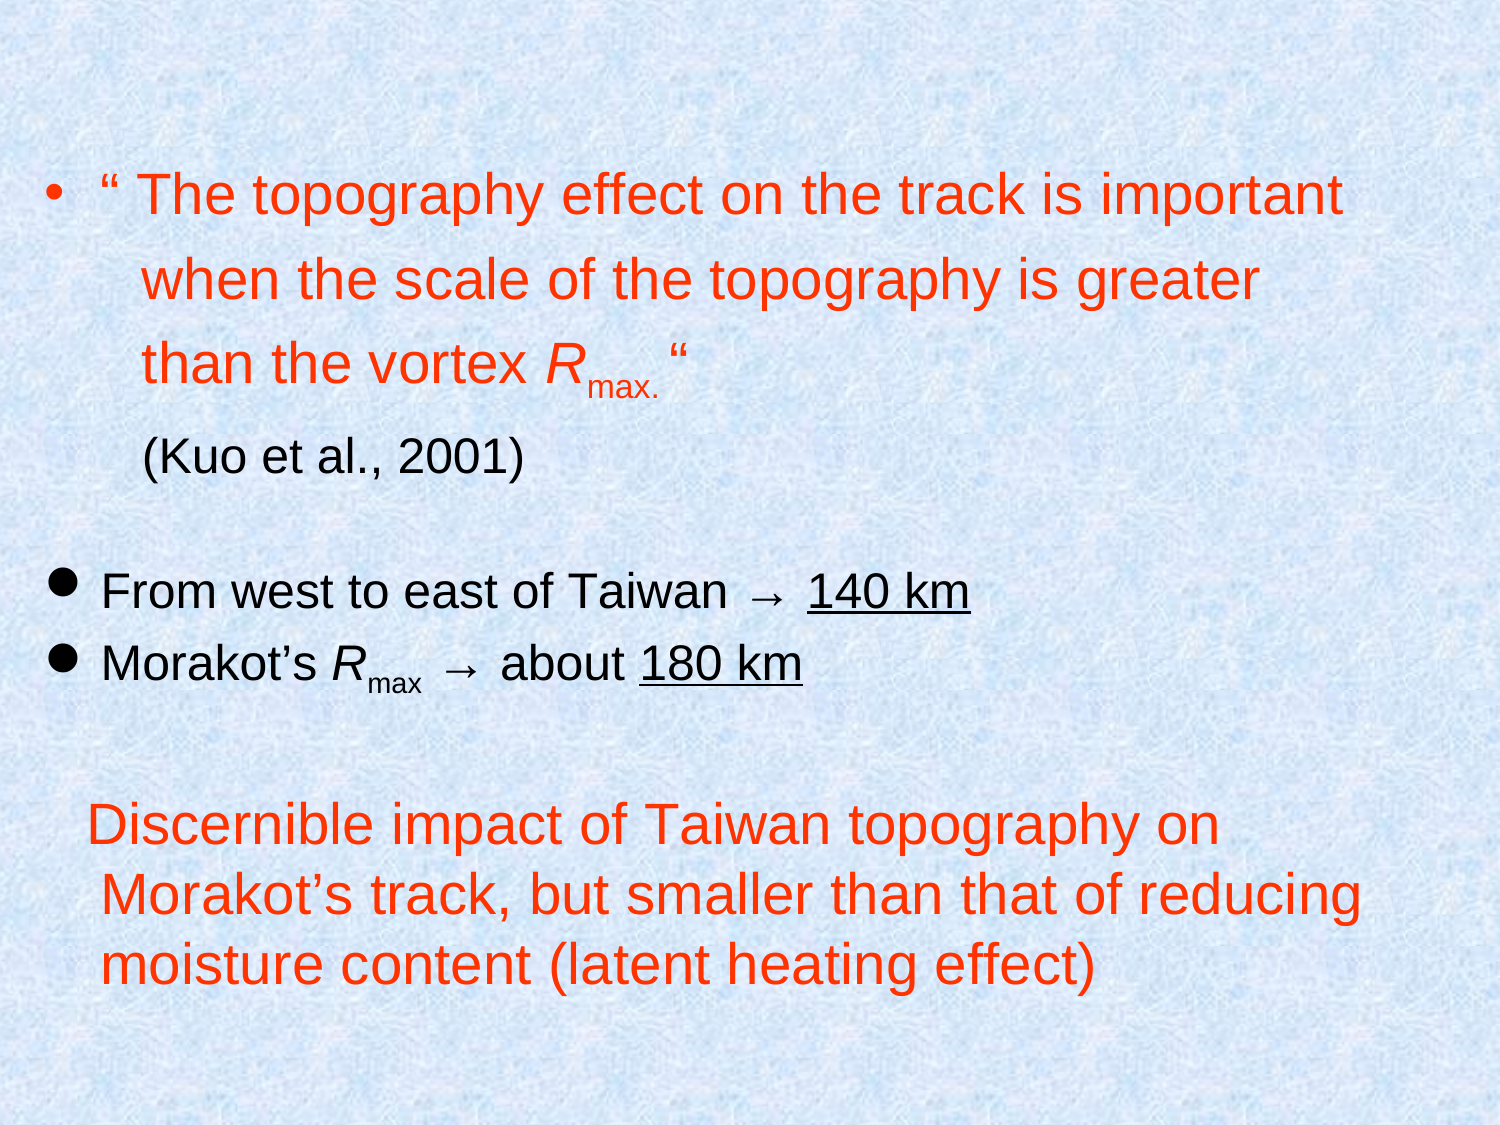

# “ The topography effect on the track is important
 when the scale of the topography is greater
 than the vortex Rmax. “
 (Kuo et al., 2001)
From west to east of Taiwan → 140 km
Morakot’s Rmax → about 180 km
 Discernible impact of Taiwan topography on Morakot’s track, but smaller than that of reducing moisture content (latent heating effect)